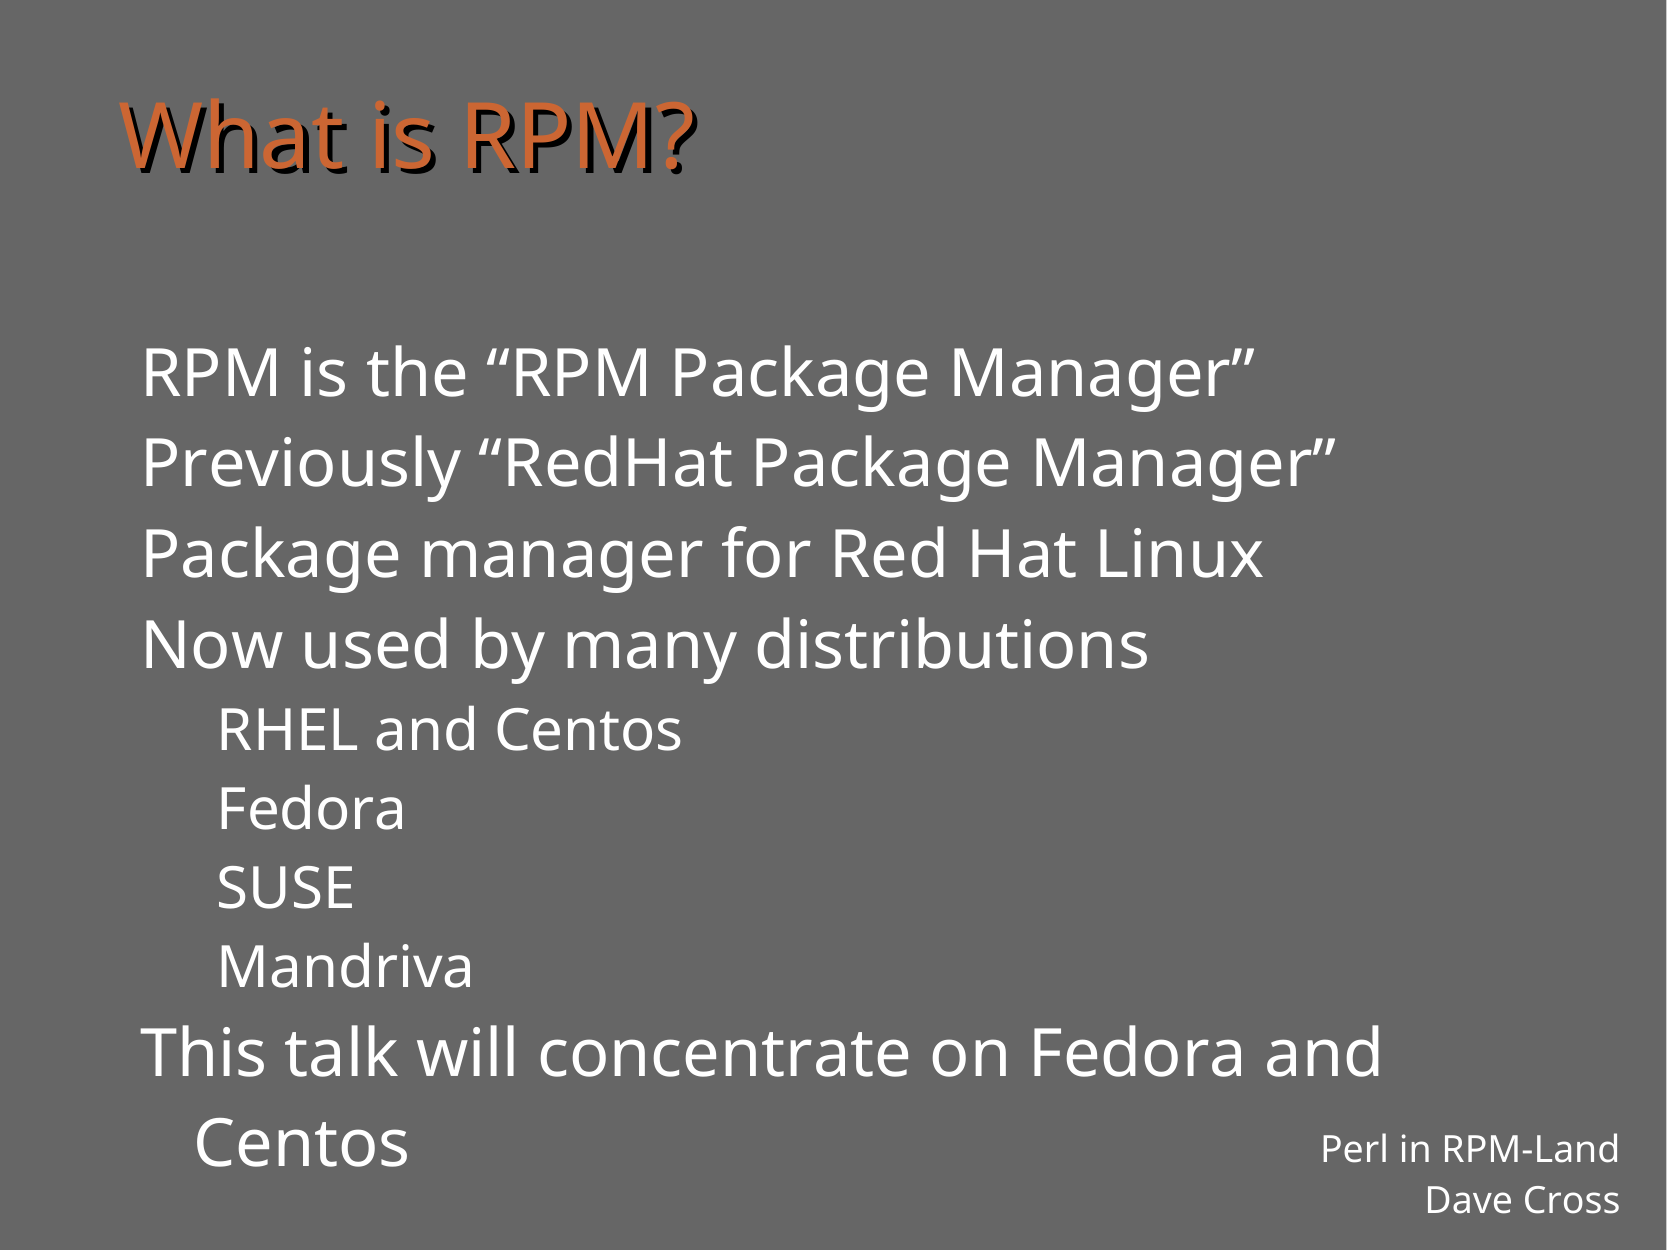

# What is RPM?
RPM is the “RPM Package Manager”
Previously “RedHat Package Manager”
Package manager for Red Hat Linux
Now used by many distributions
RHEL and Centos
Fedora
SUSE
Mandriva
This talk will concentrate on Fedora and Centos